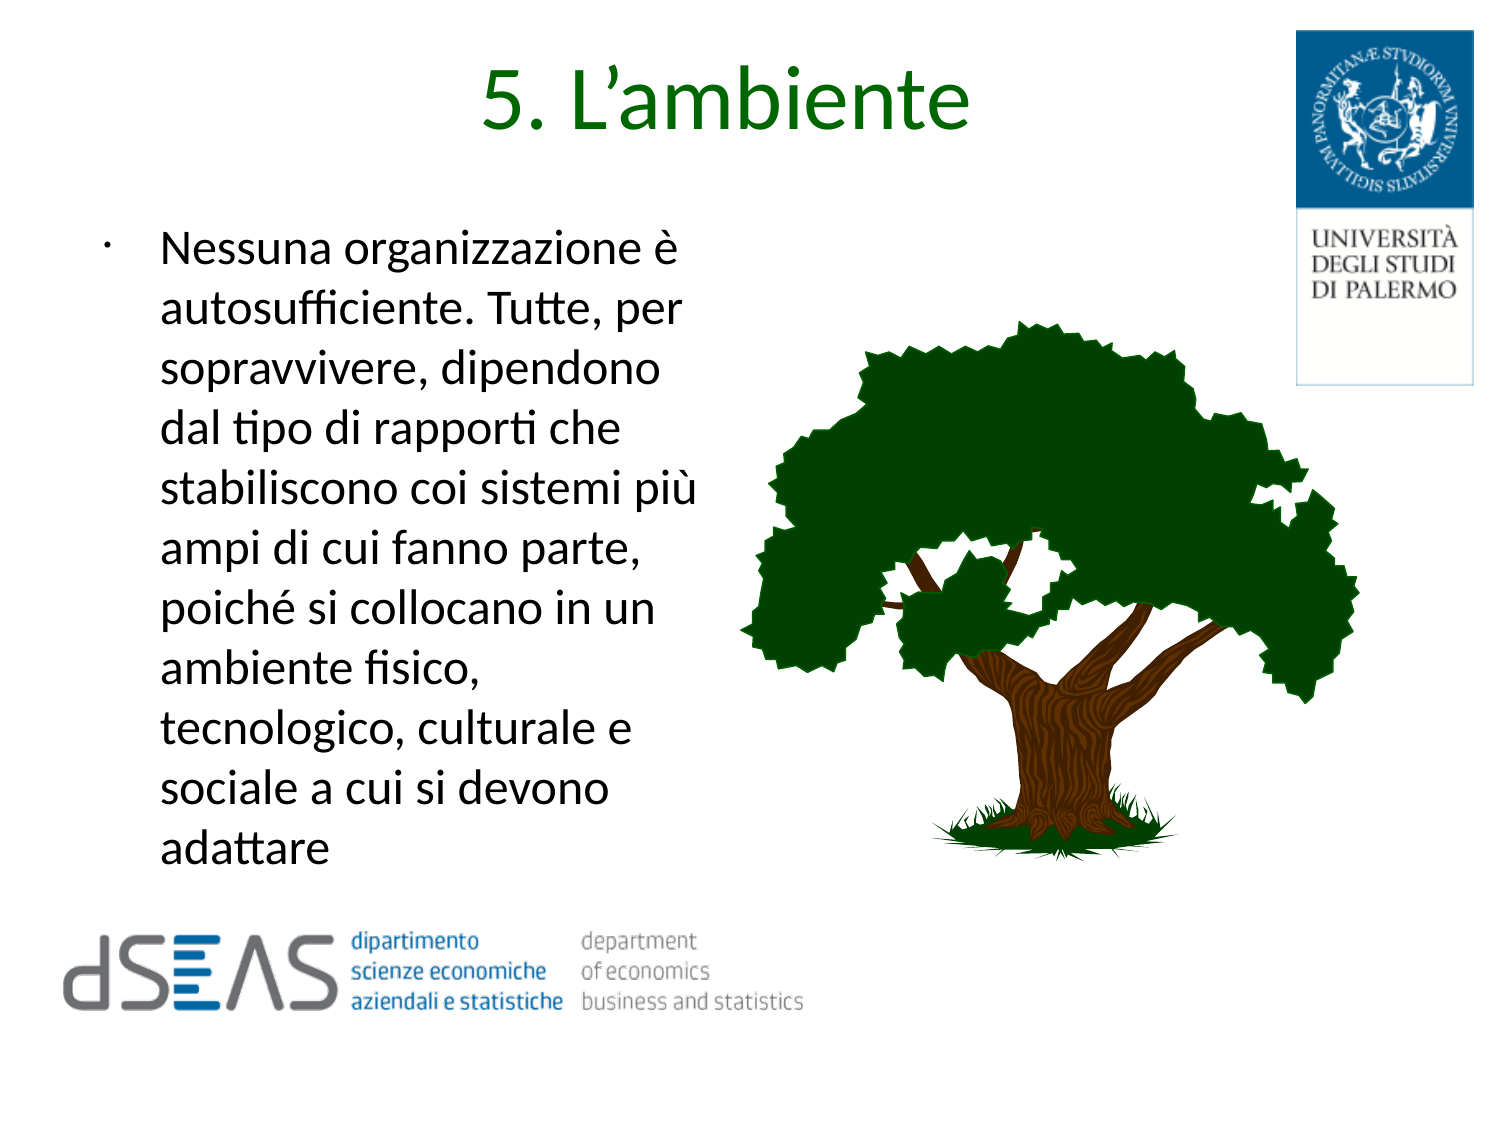

# 5. L’ambiente
Nessuna organizzazione è autosufficiente. Tutte, per sopravvivere, dipendono dal tipo di rapporti che stabiliscono coi sistemi più ampi di cui fanno parte, poiché si collocano in un ambiente fisico, tecnologico, culturale e sociale a cui si devono adattare